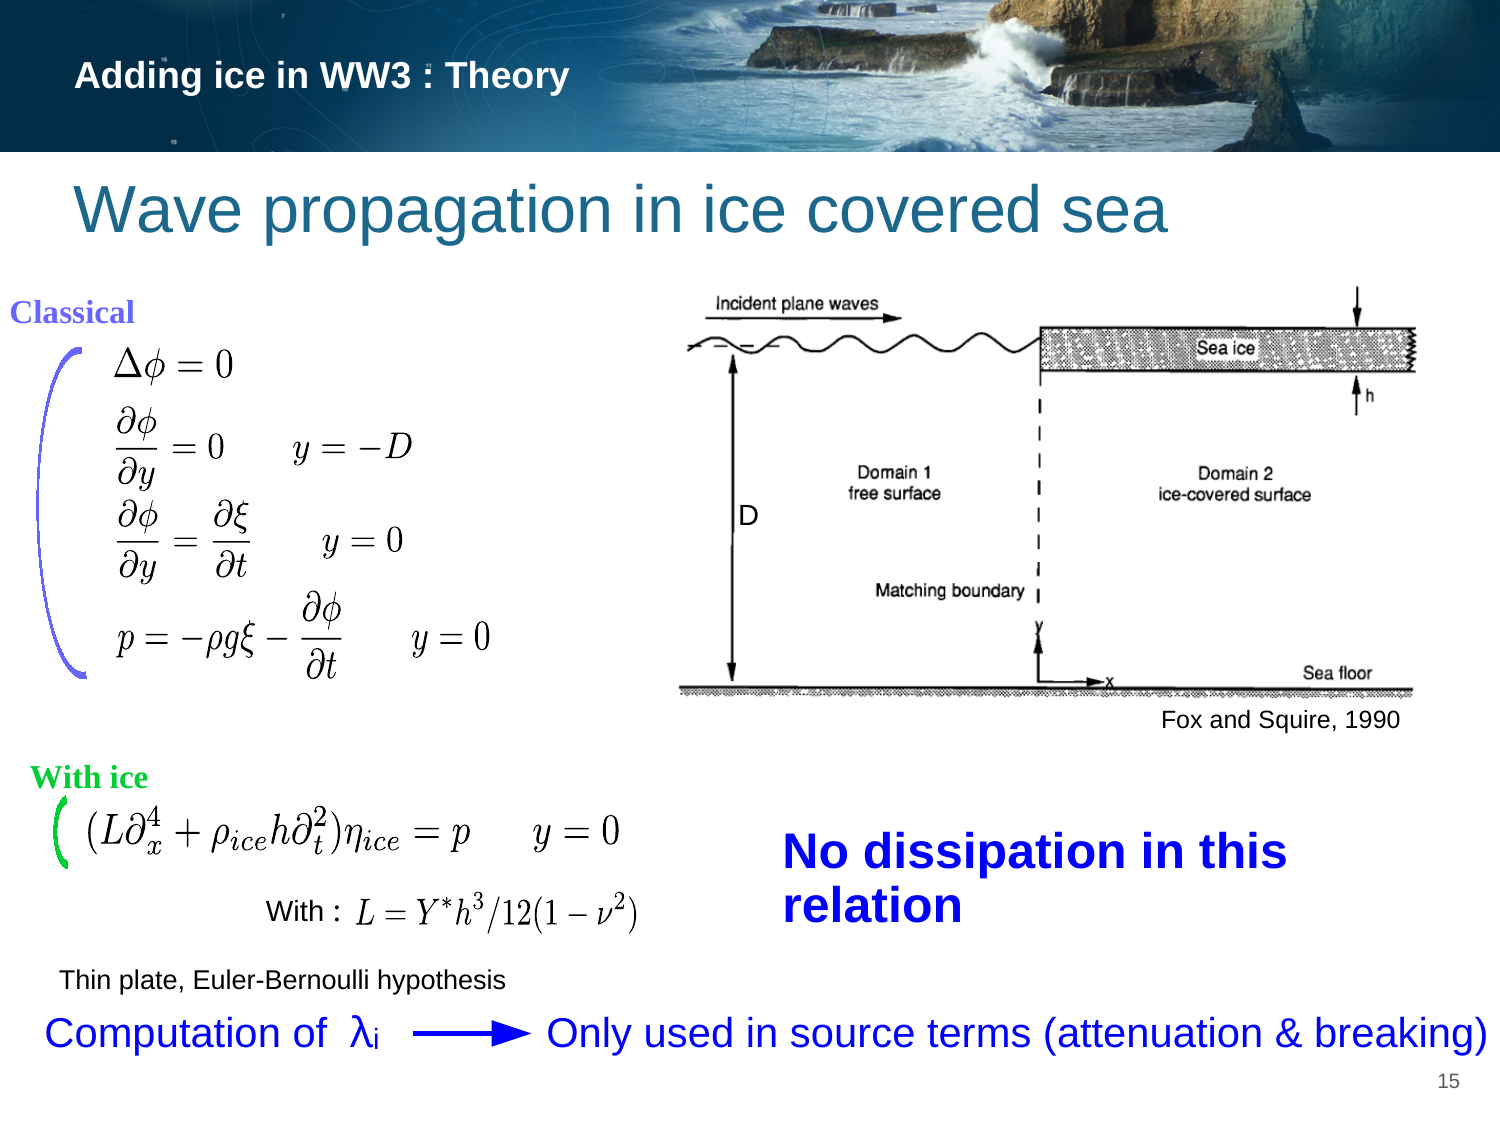

Adding ice in WW3 : Theory
# Wave propagation in ice covered sea
Classical
D
We set :
Fox and Squire, 1990
With ice
No dissipation in this relation
With :
Thin plate, Euler-Bernoulli hypothesis
Computation of λi
Only used in source terms (attenuation & breaking)